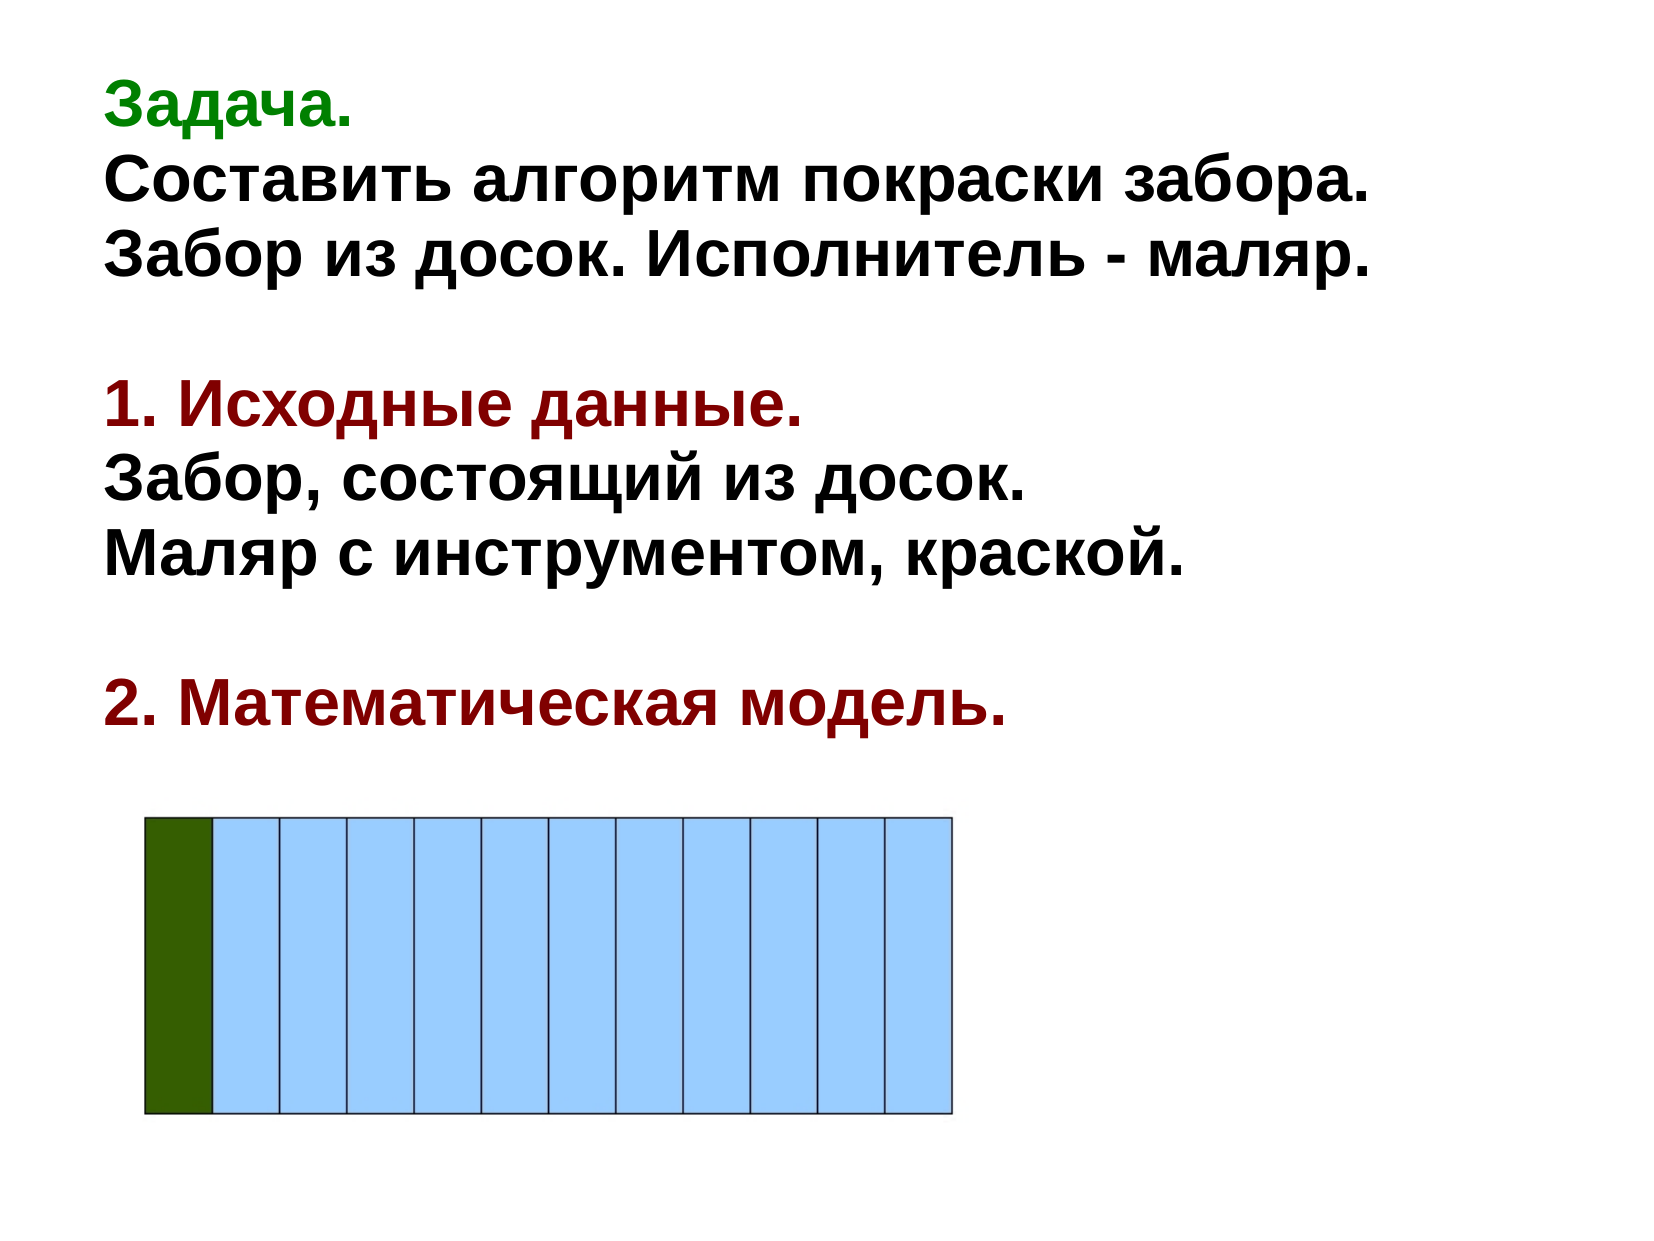

Задача.
Составить алгоритм покраски забора.
Забор из досок. Исполнитель - маляр.
1. Исходные данные.
Забор, состоящий из досок.
Маляр с инструментом, краской.
2. Математическая модель.